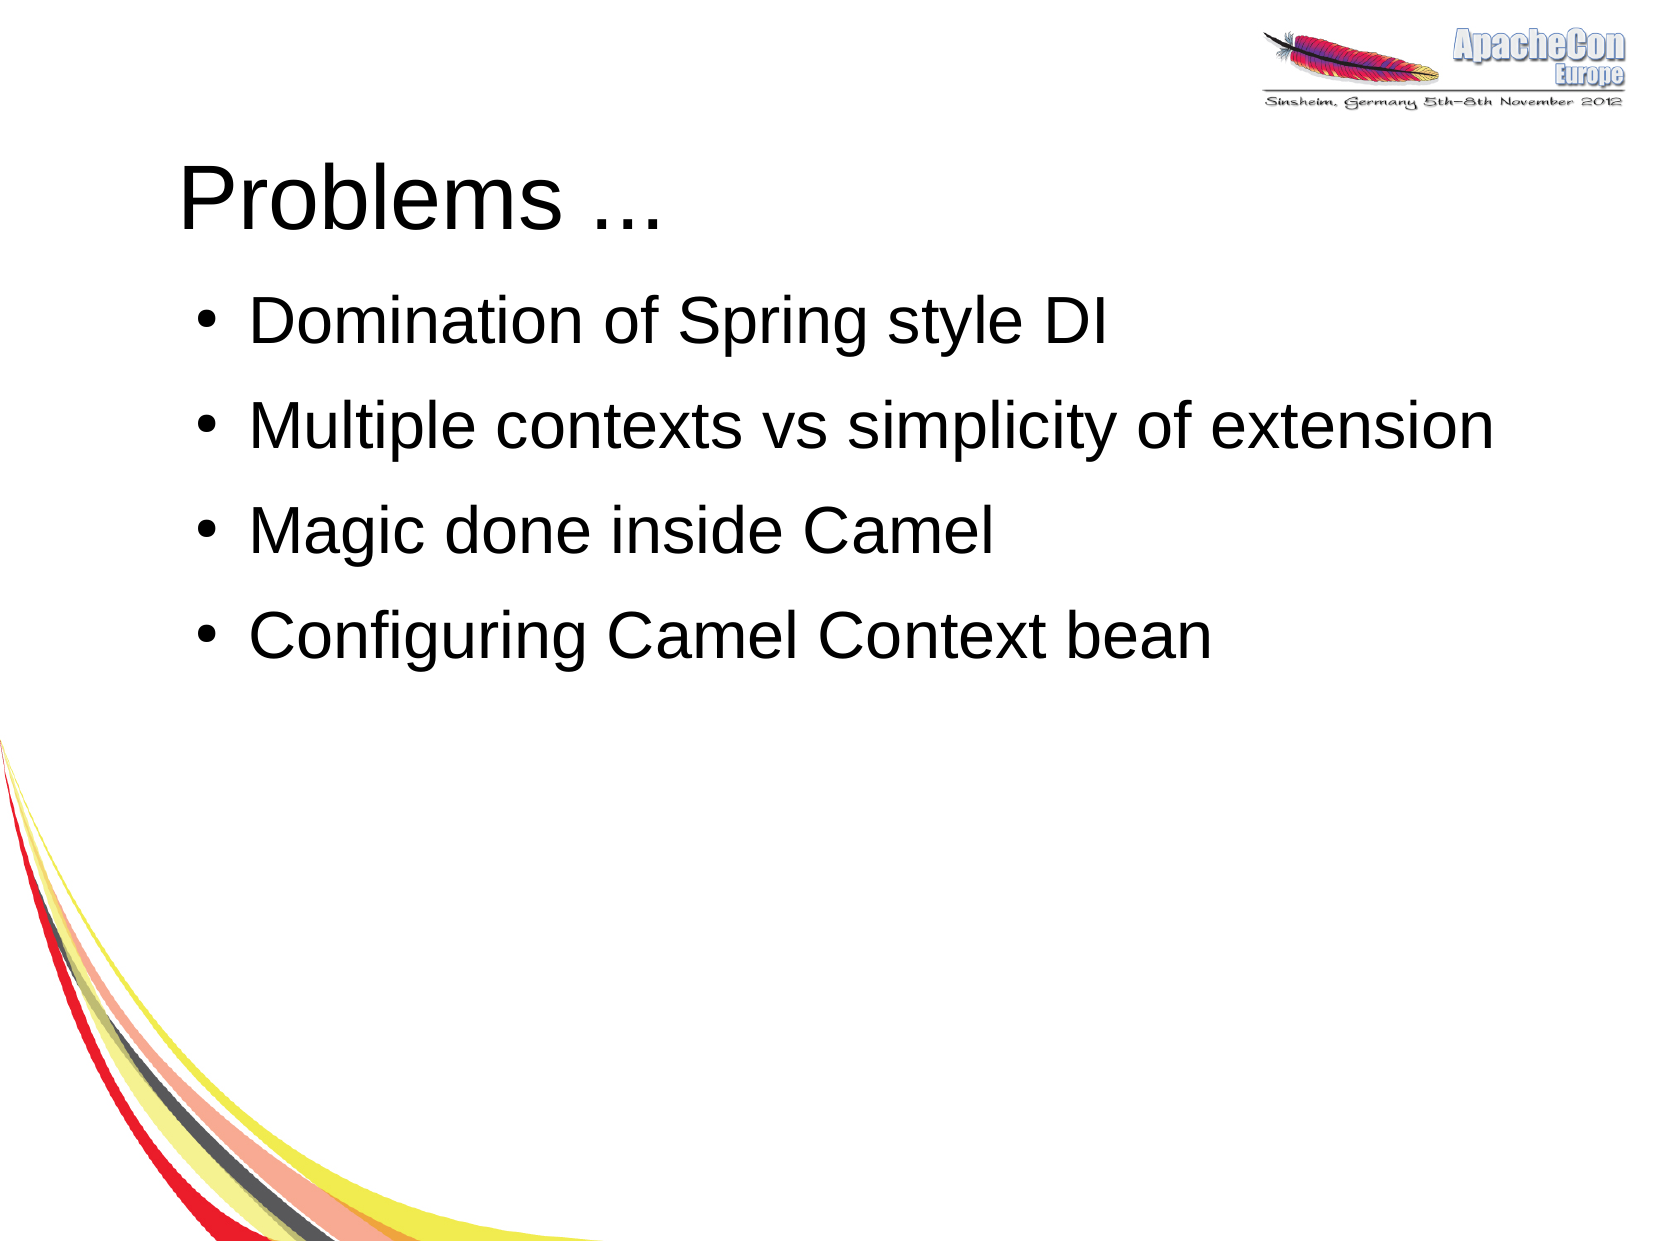

# Problems ...
Domination of Spring style DI
Multiple contexts vs simplicity of extension
Magic done inside Camel
Configuring Camel Context bean